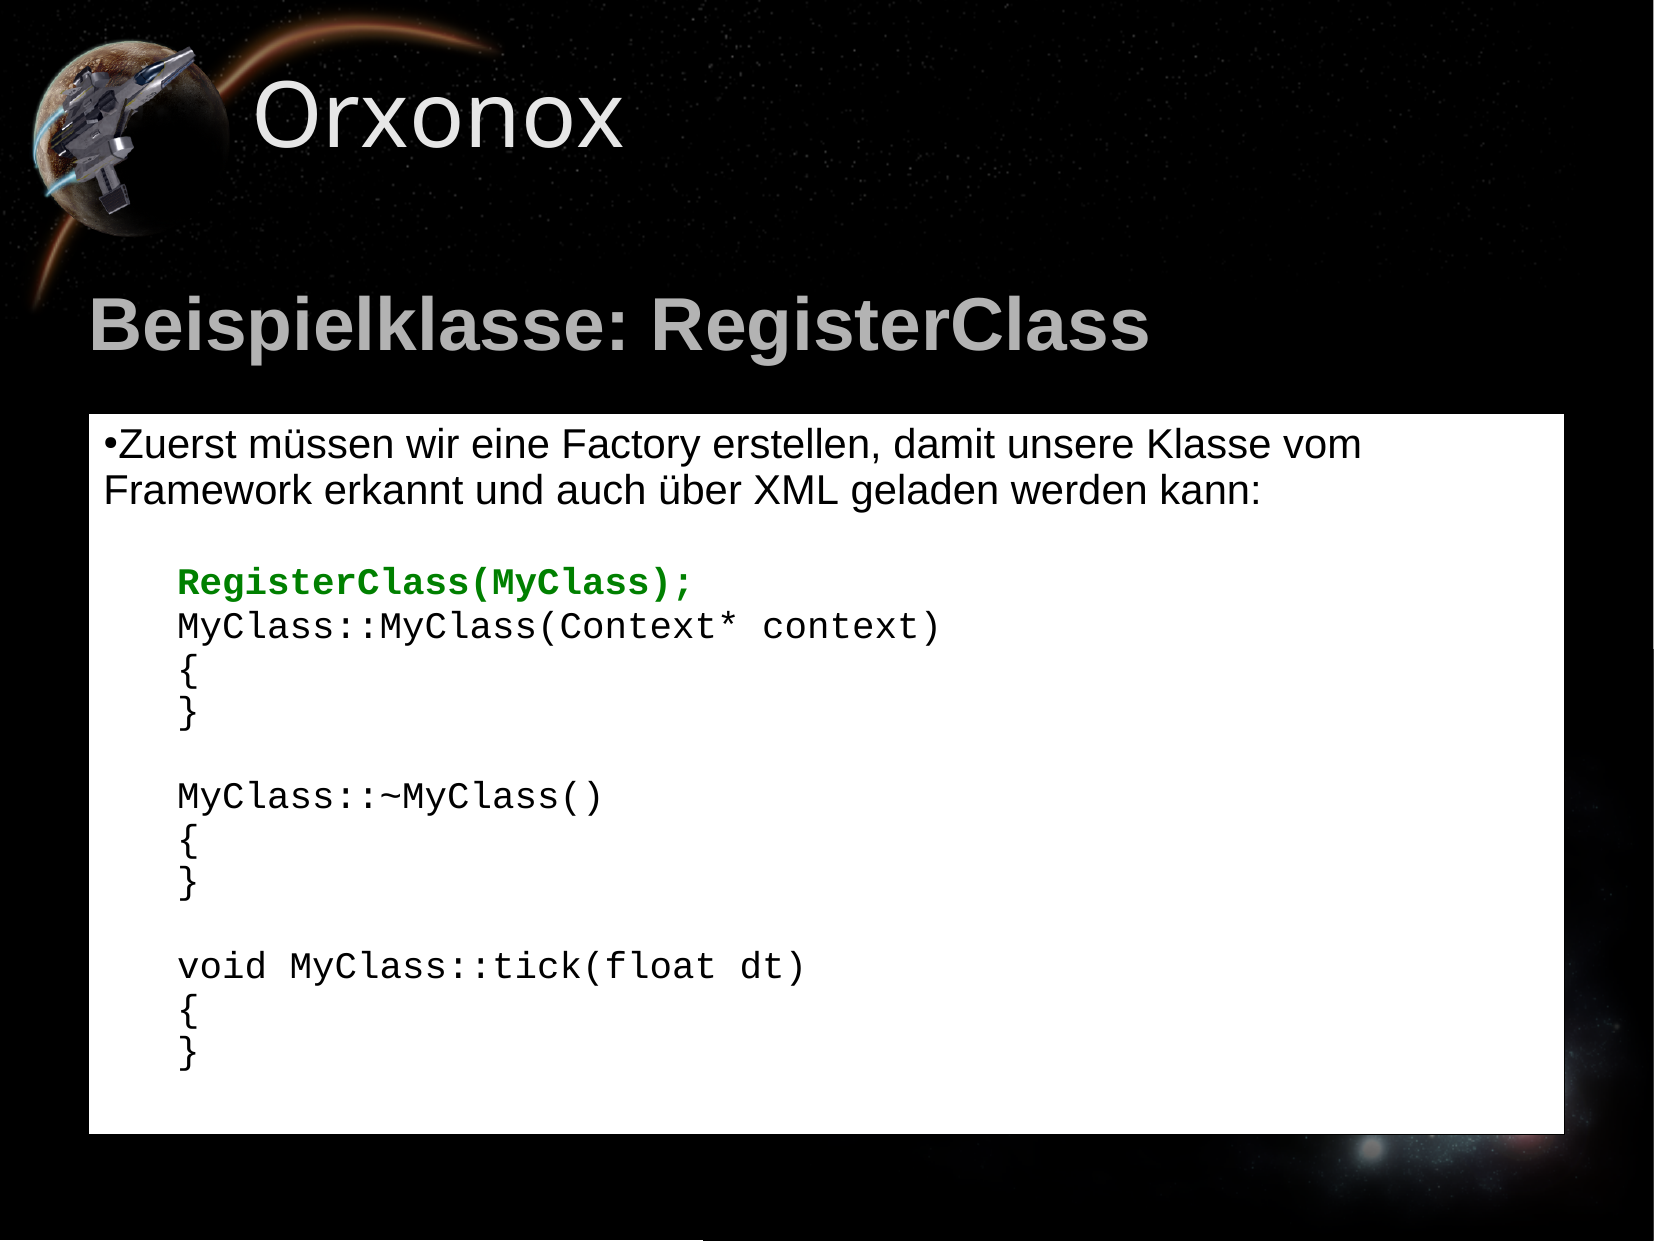

# Beispielklasse: RegisterClass
Zuerst müssen wir eine Factory erstellen, damit unsere Klasse vom Framework erkannt und auch über XML geladen werden kann:
	RegisterClass(MyClass);
	MyClass::MyClass(Context* context)
	{
	}
	MyClass::~MyClass()
	{
	}
	void MyClass::tick(float dt)
	{
	}